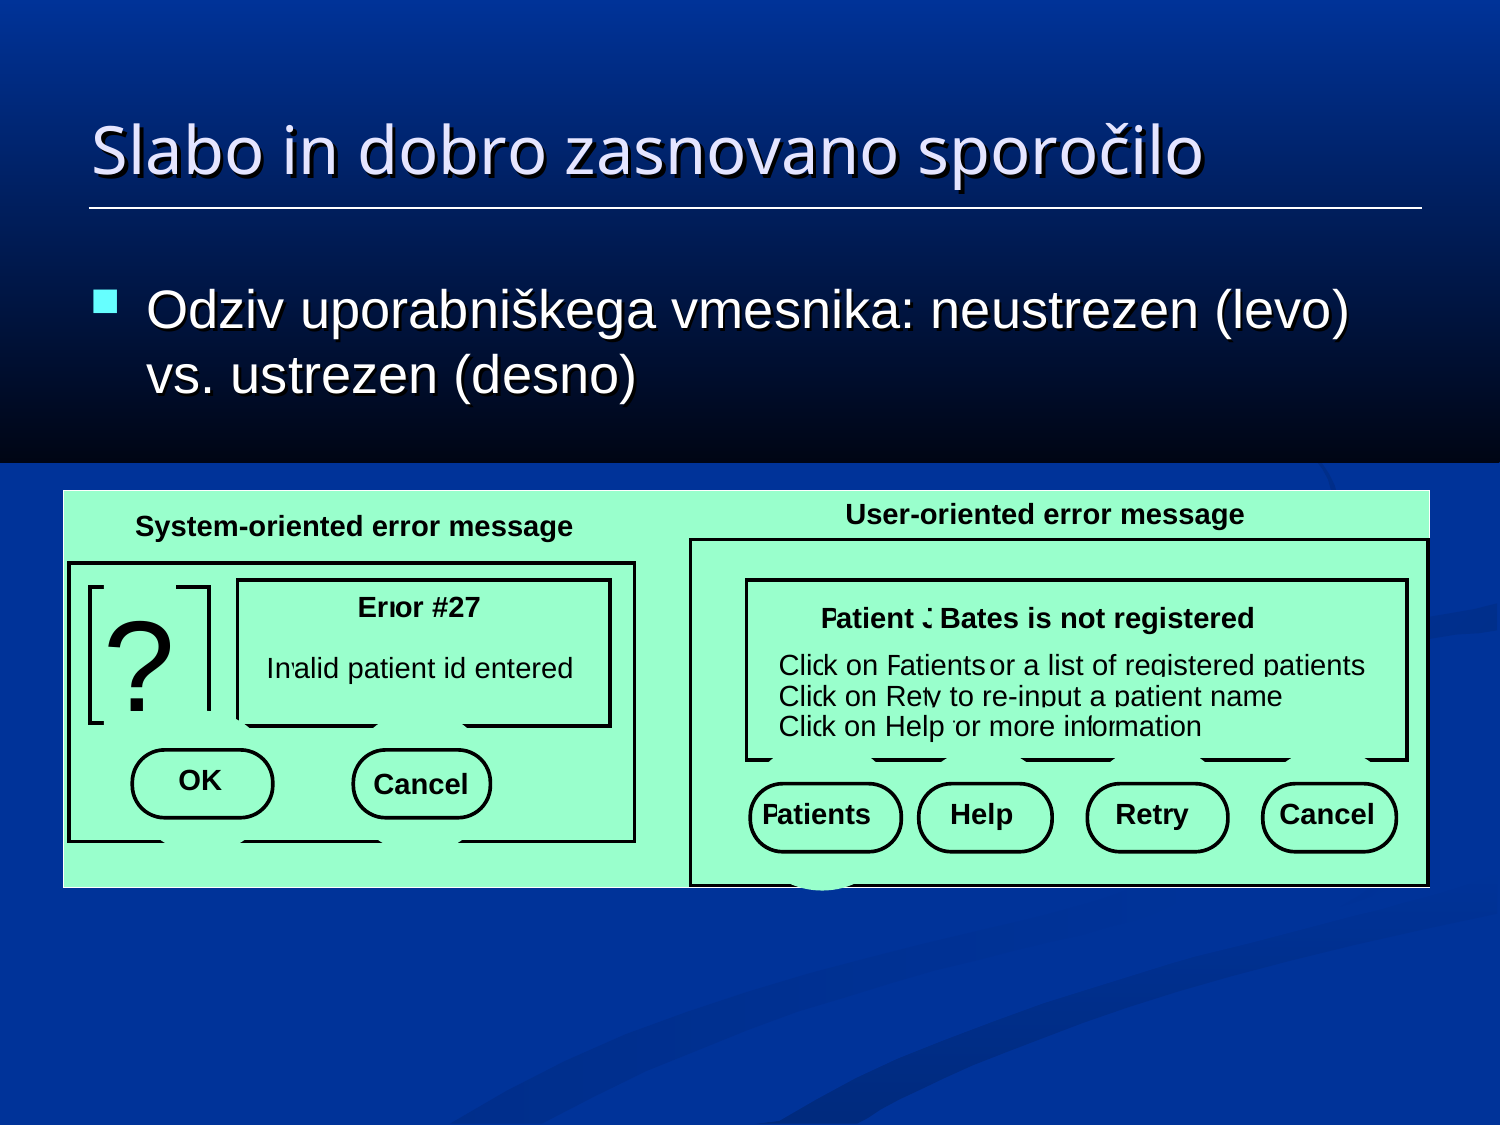

Slabo in dobro zasnovano sporočilo
# Odziv uporabniškega vmesnika: neustrezen (levo) vs. ustrezen (desno)
User-oriented error message
System-oriented error message
?
Err
or #27
P
atient J
 Bates is not registered
.
Clic
k on P
atients f
or a list of registered patients
In
v
alid patient id entered
Clic
k on Retr
y to re-input a patient name
Clic
k on Help f
or more inf
or
mation
OK
Cancel
P
atients
Help
Retr
y
Cancel